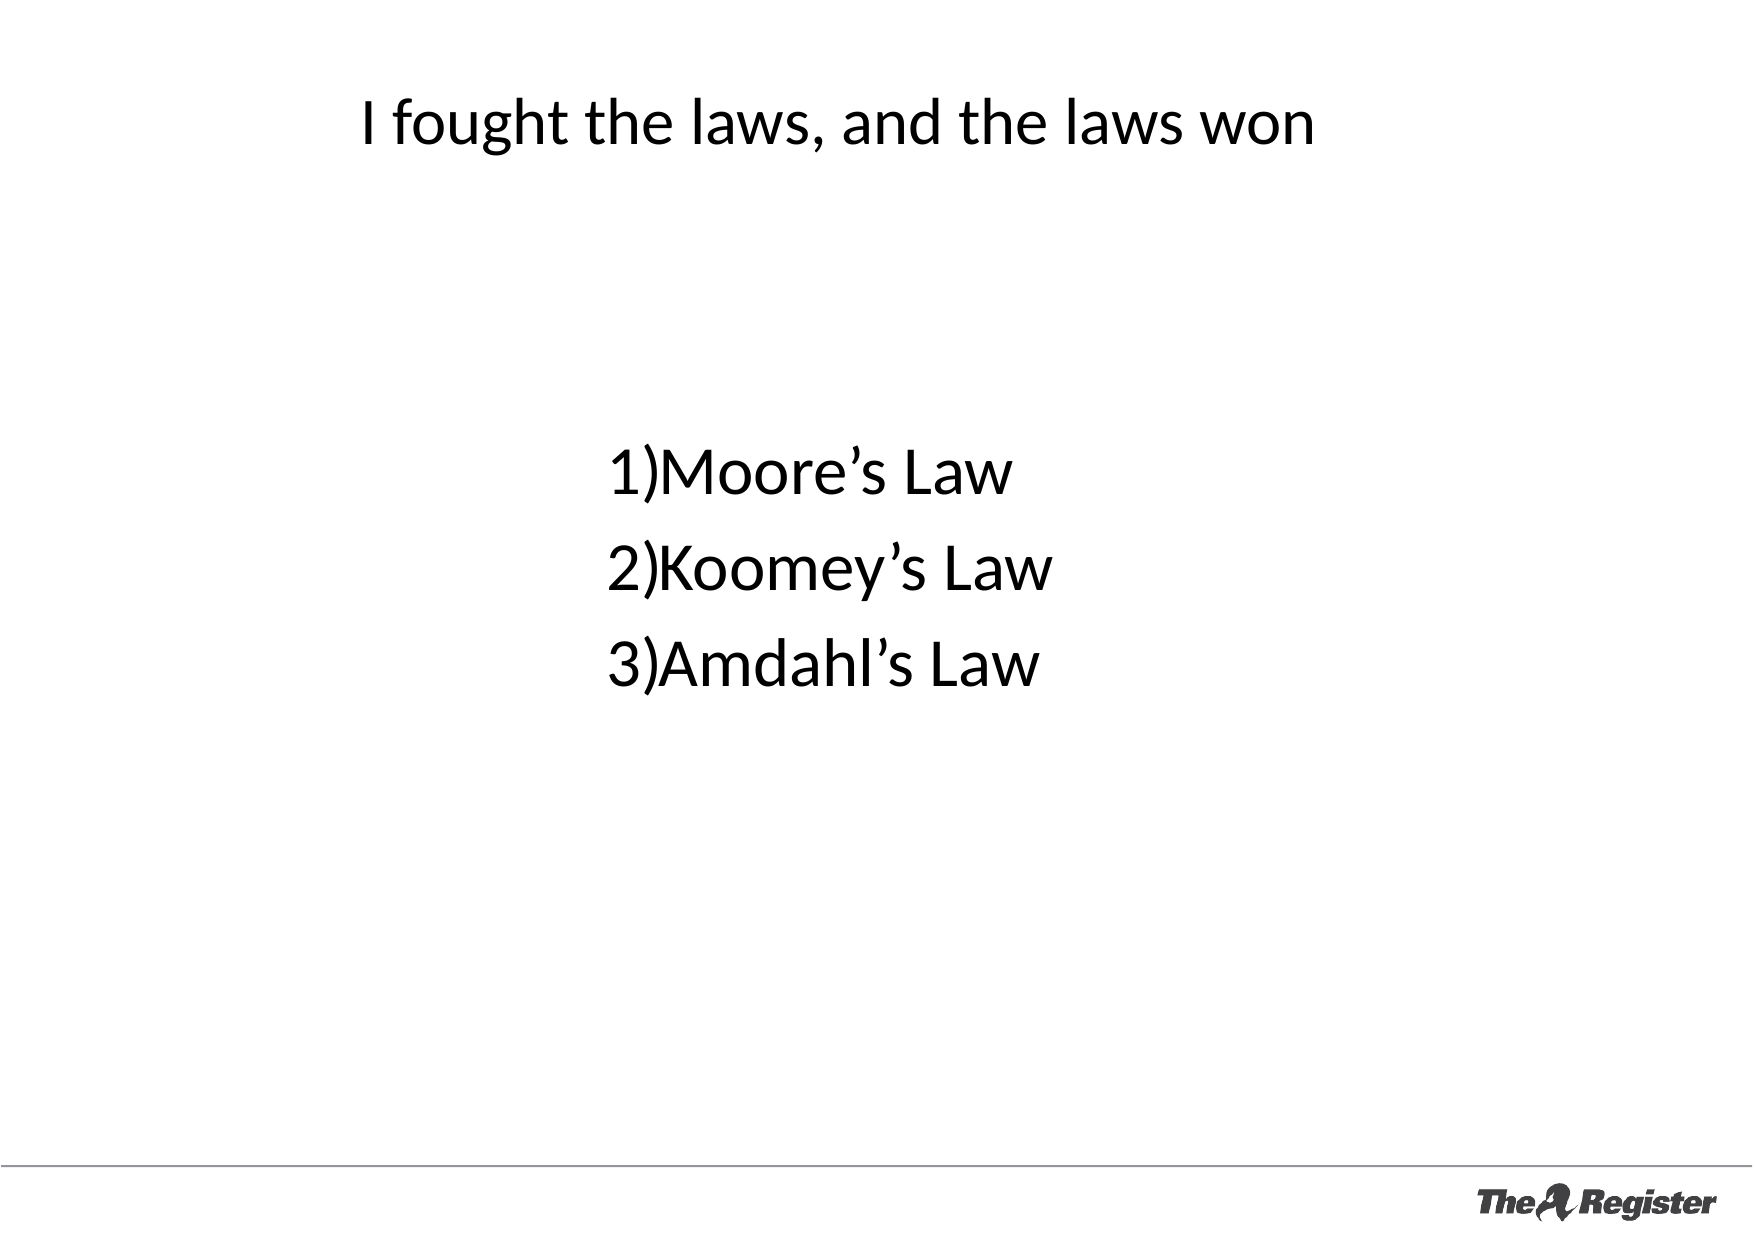

# I fought the laws, and the laws won
Moore’s Law
Koomey’s Law
Amdahl’s Law